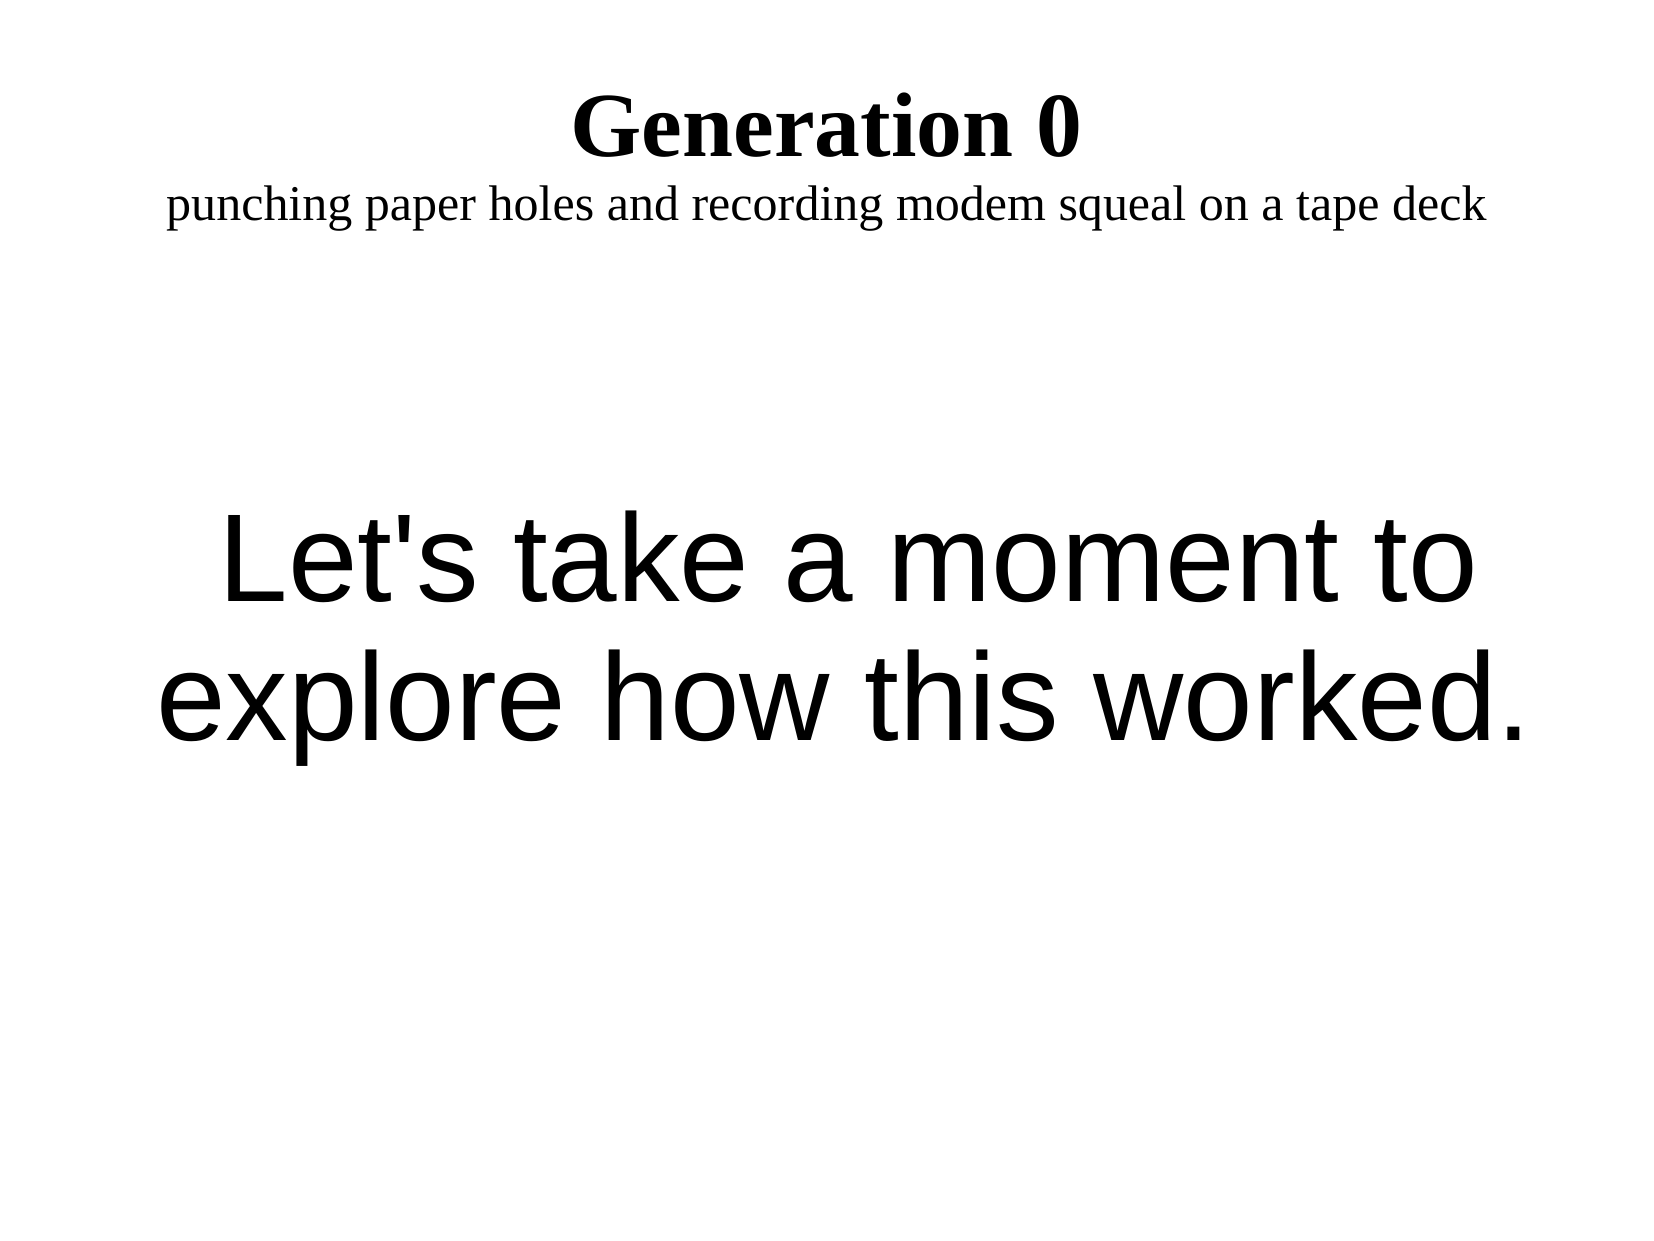

# Generation 0 punching paper holes and recording modem squeal on a tape deck
| Let's take a moment to explore how this worked. |
| --- |